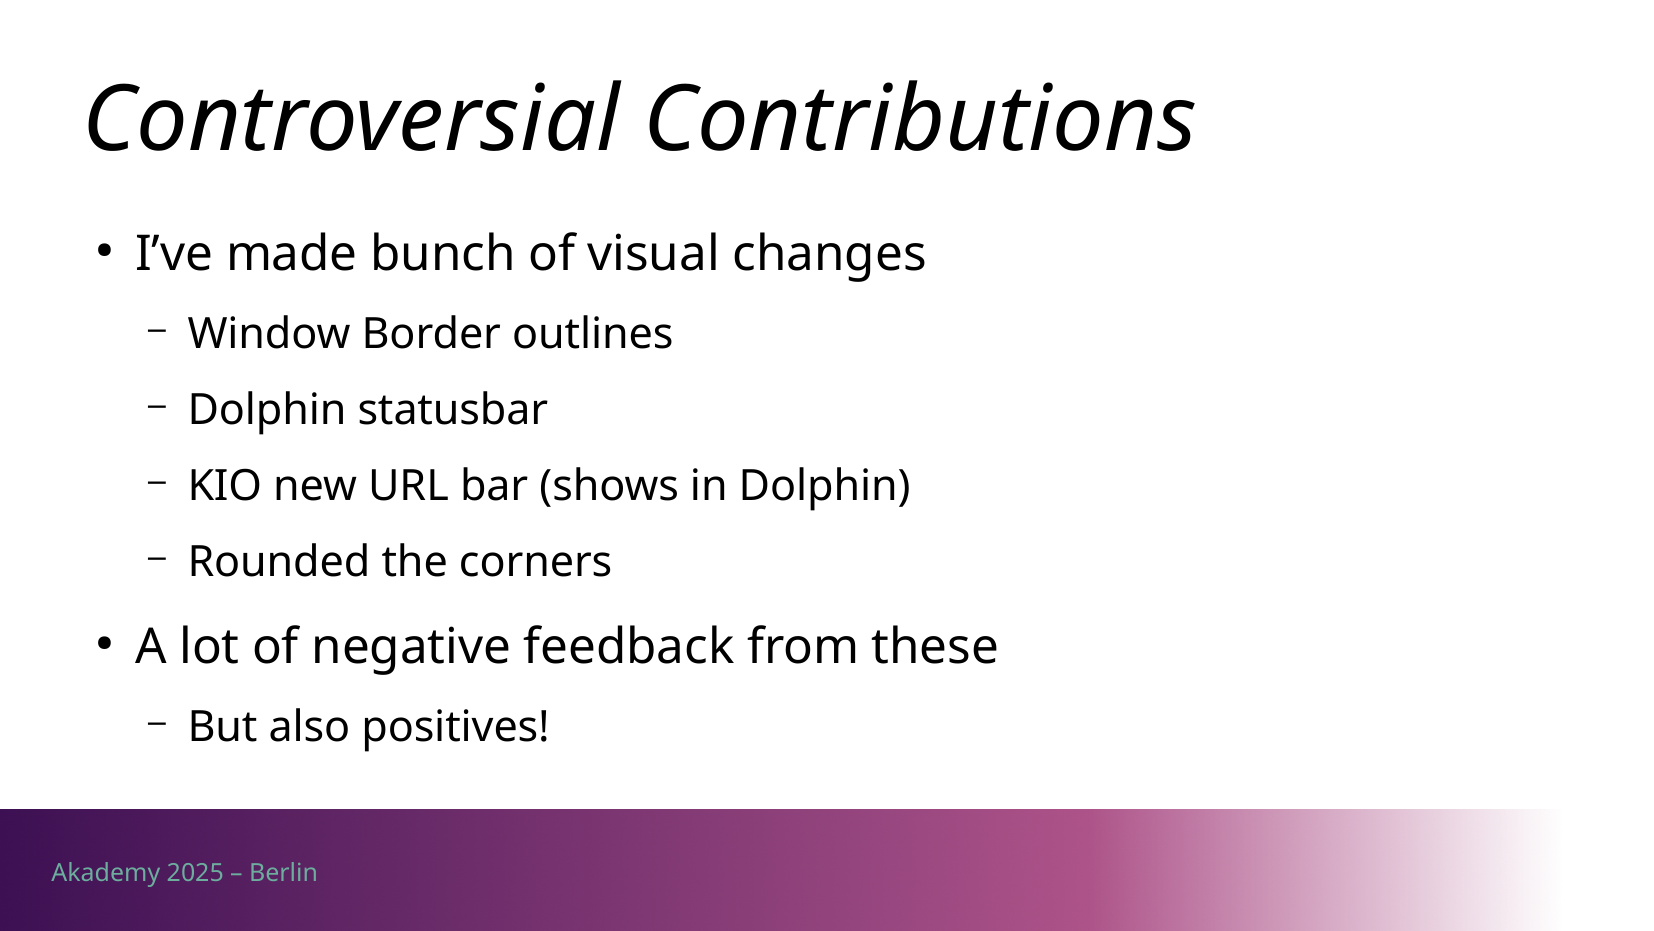

# Controversial Contributions
I’ve made bunch of visual changes
Window Border outlines
Dolphin statusbar
KIO new URL bar (shows in Dolphin)
Rounded the corners
A lot of negative feedback from these
But also positives!